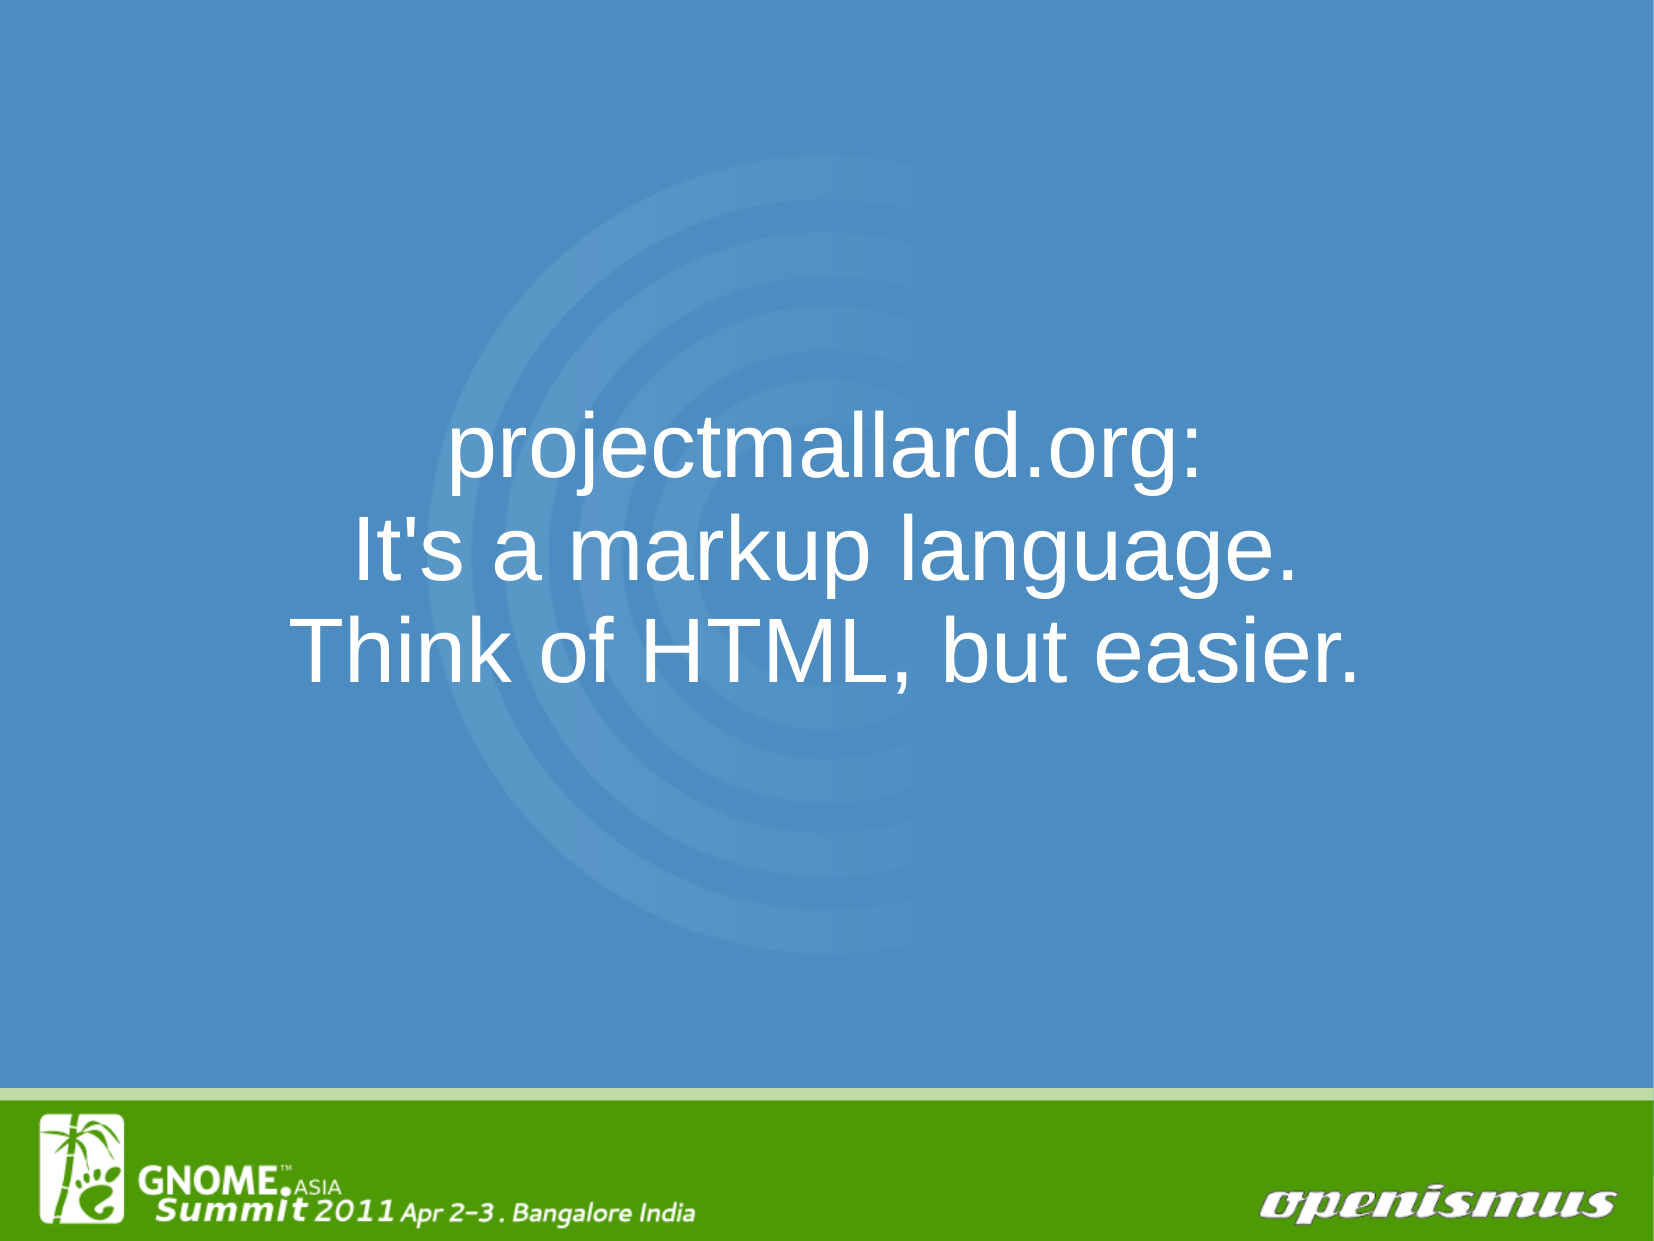

# projectmallard.org: It's a markup language. Think of HTML, but easier.